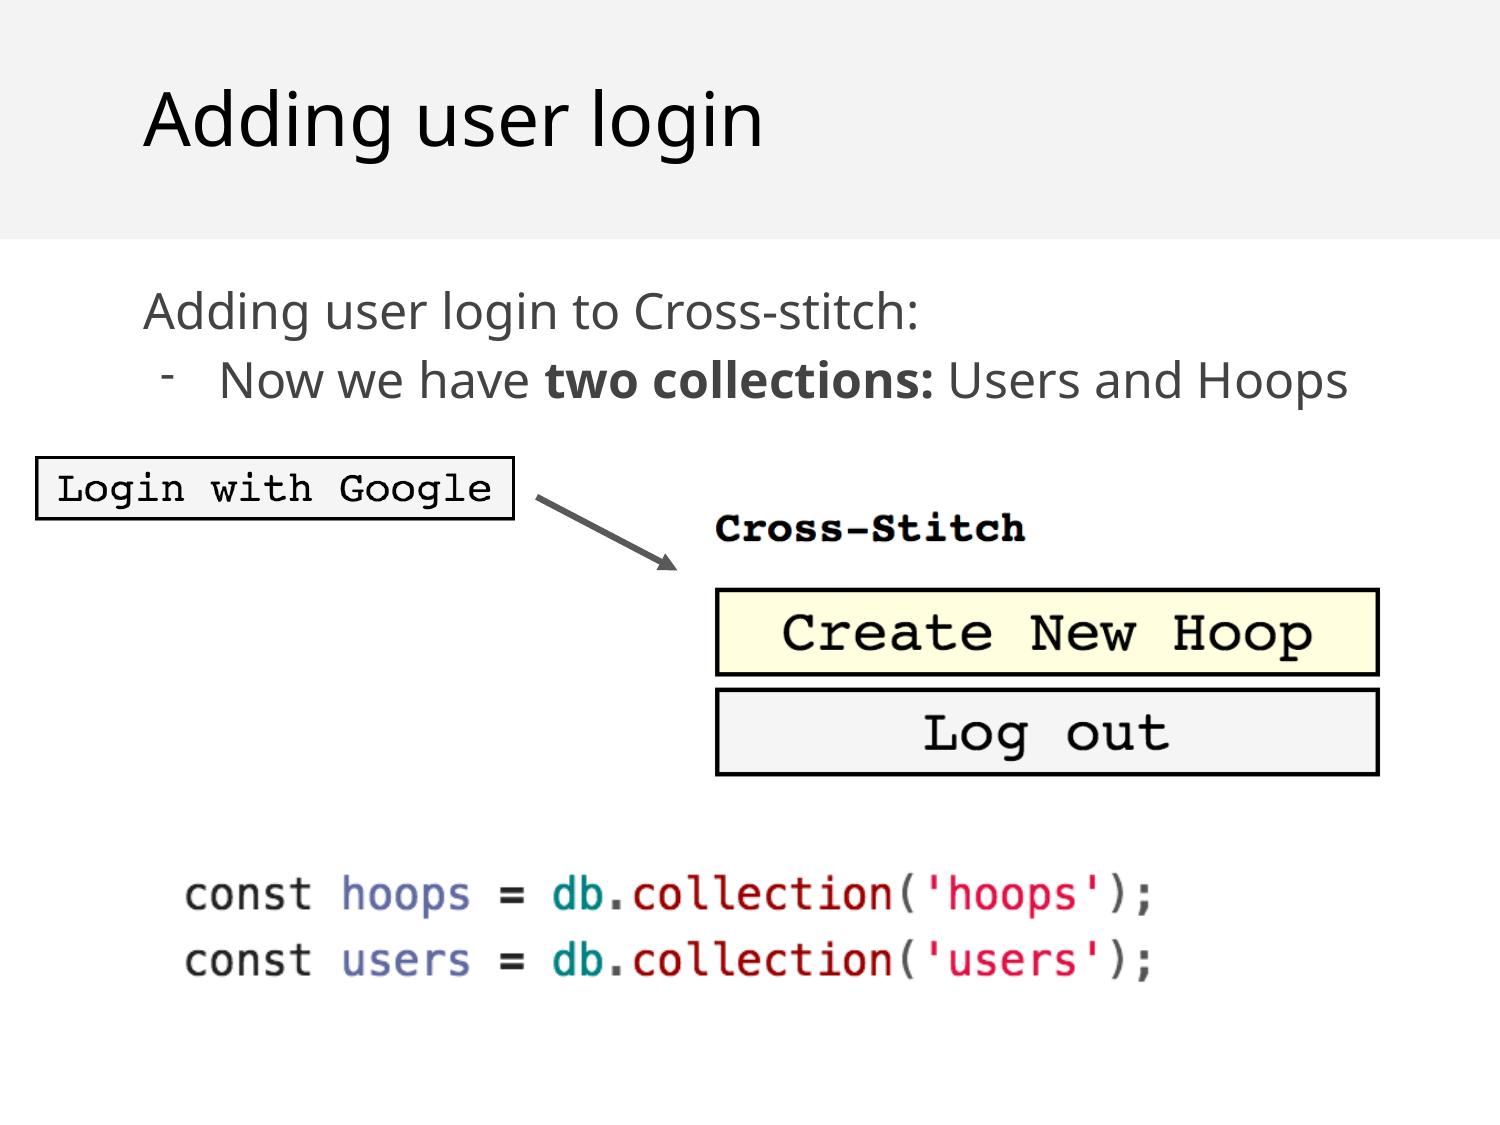

# Adding user login
Adding user login to Cross-stitch:
Now we have two collections: Users and Hoops